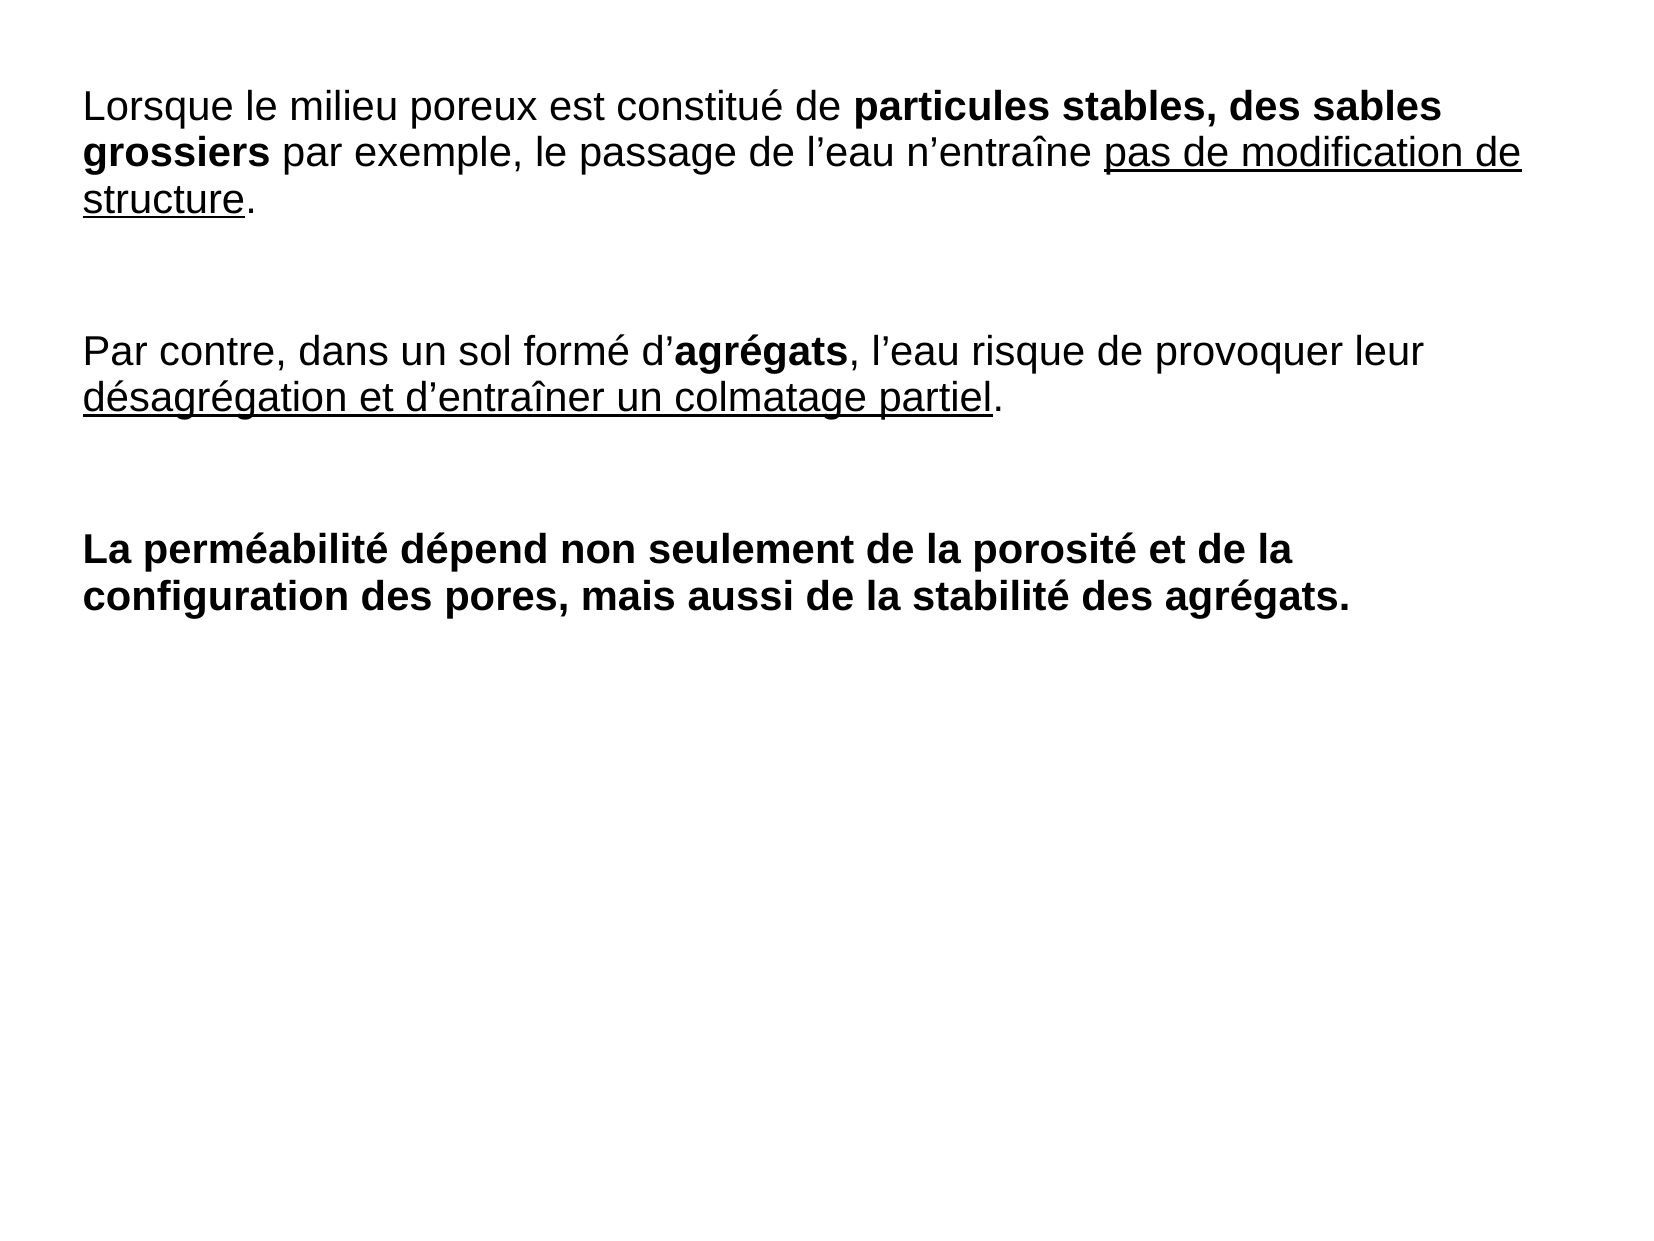

# Lorsque le milieu poreux est constitué de particules stables, des sables grossiers par exemple, le passage de l’eau n’entraîne pas de modification de structure.
Par contre, dans un sol formé d’agrégats, l’eau risque de provoquer leur désagrégation et d’entraîner un colmatage partiel.
La perméabilité dépend non seulement de la porosité et de la configuration des pores, mais aussi de la stabilité des agrégats.